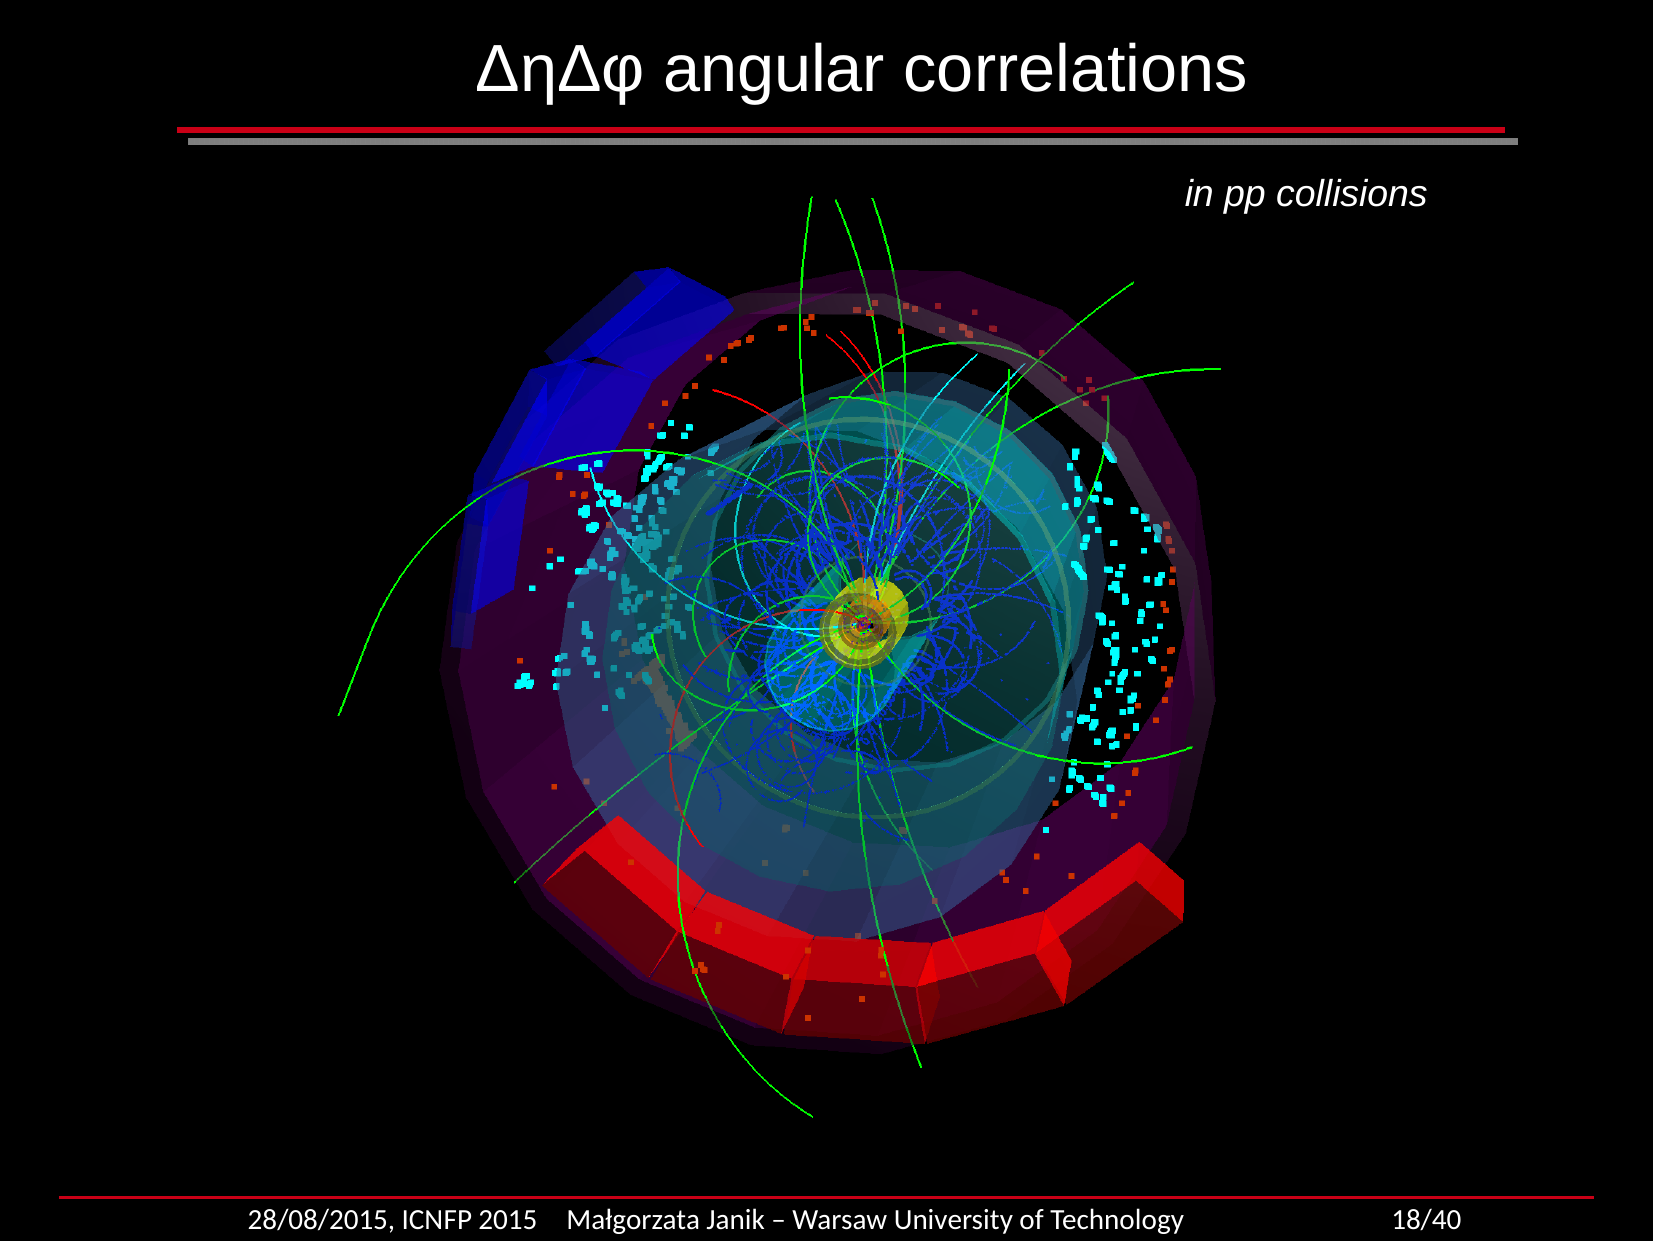

# ΔηΔφ angular correlations
in pp collisions
28/08/2015, ICNFP 2015	Małgorzata Janik – Warsaw University of Technology			18/40